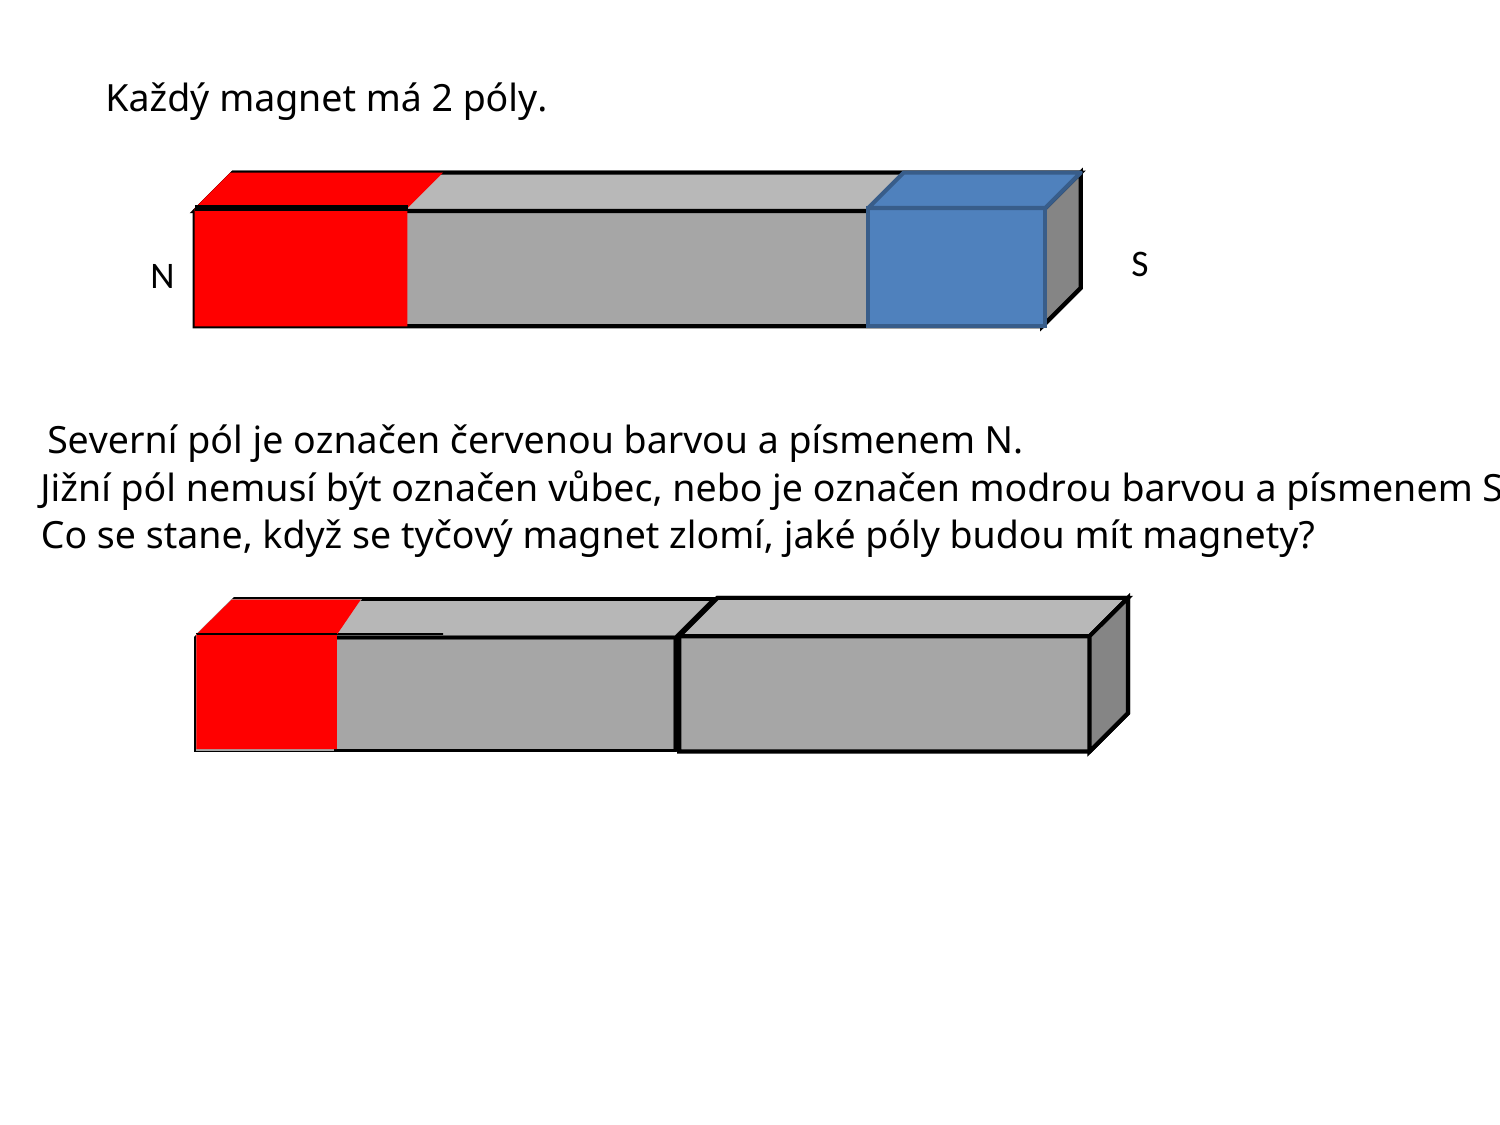

Každý magnet má 2 póly.
N
S
Severní pól je označen červenou barvou a písmenem N.
Jižní pól nemusí být označen vůbec, nebo je označen modrou barvou a písmenem S.
Co se stane, když se tyčový magnet zlomí, jaké póly budou mít magnety?